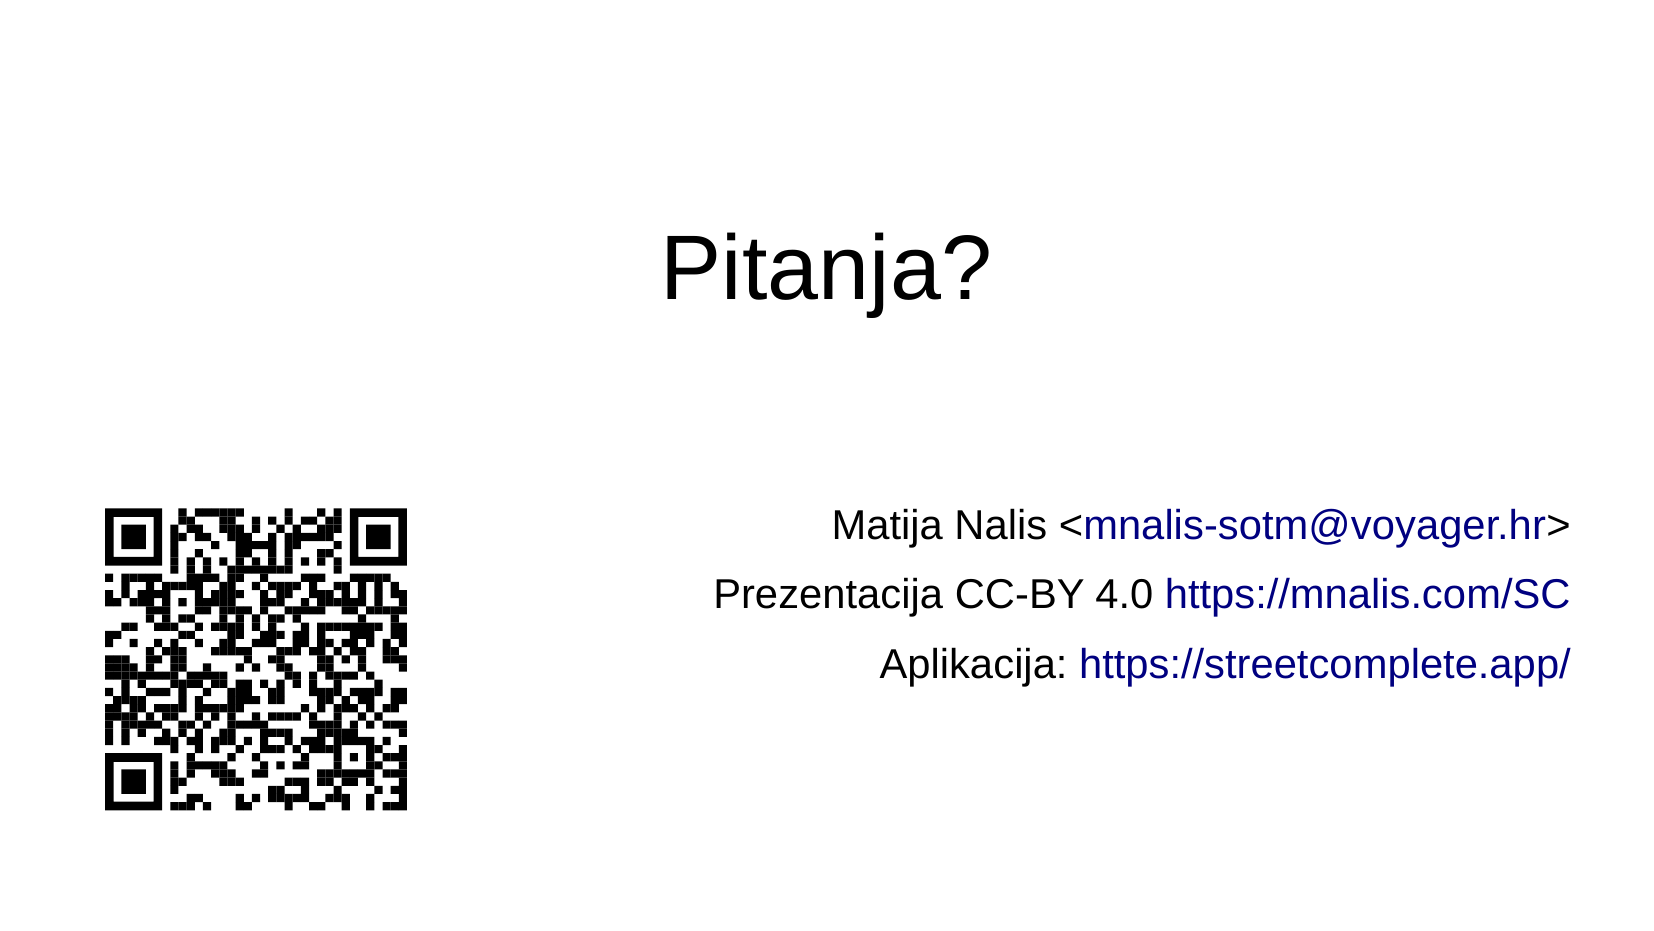

# Pitanja?
Matija Nalis <mnalis-sotm@voyager.hr>
Prezentacija CC-BY 4.0 https://mnalis.com/SC
Aplikacija: https://streetcomplete.app/